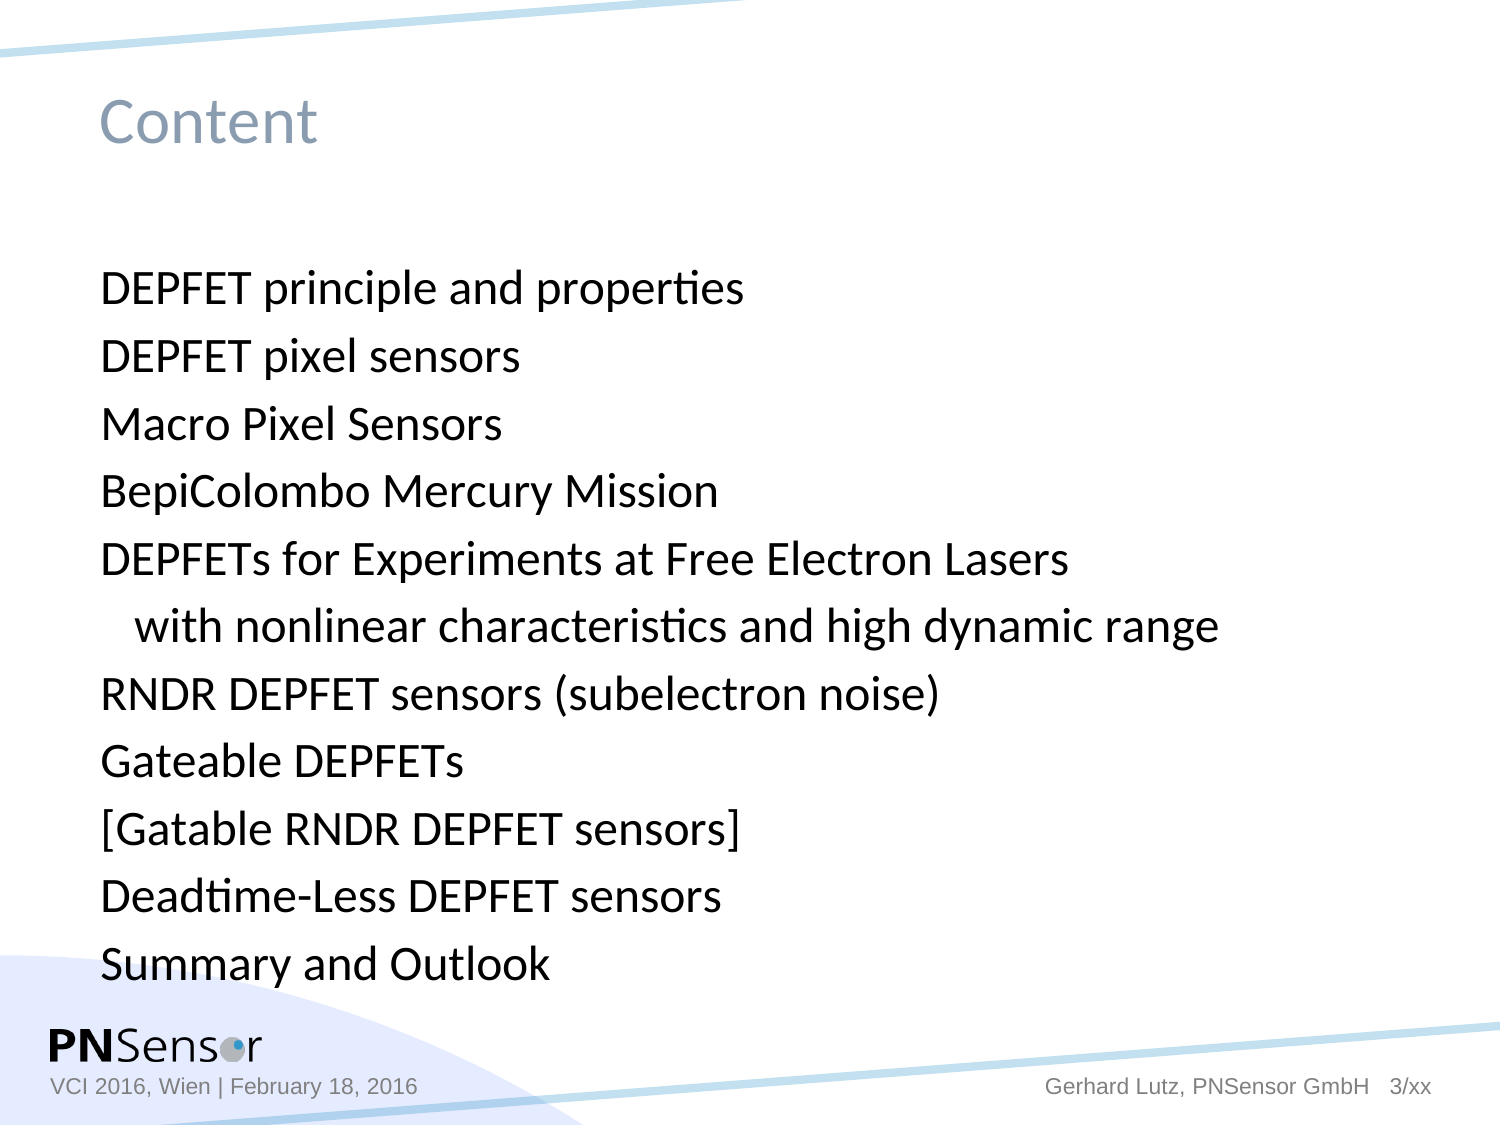

# Content
DEPFET principle and properties
DEPFET pixel sensors
Macro Pixel Sensors
BepiColombo Mercury Mission
DEPFETs for Experiments at Free Electron Lasers
 with nonlinear characteristics and high dynamic range
RNDR DEPFET sensors (subelectron noise)
Gateable DEPFETs
[Gatable RNDR DEPFET sensors]
Deadtime-Less DEPFET sensors
Summary and Outlook